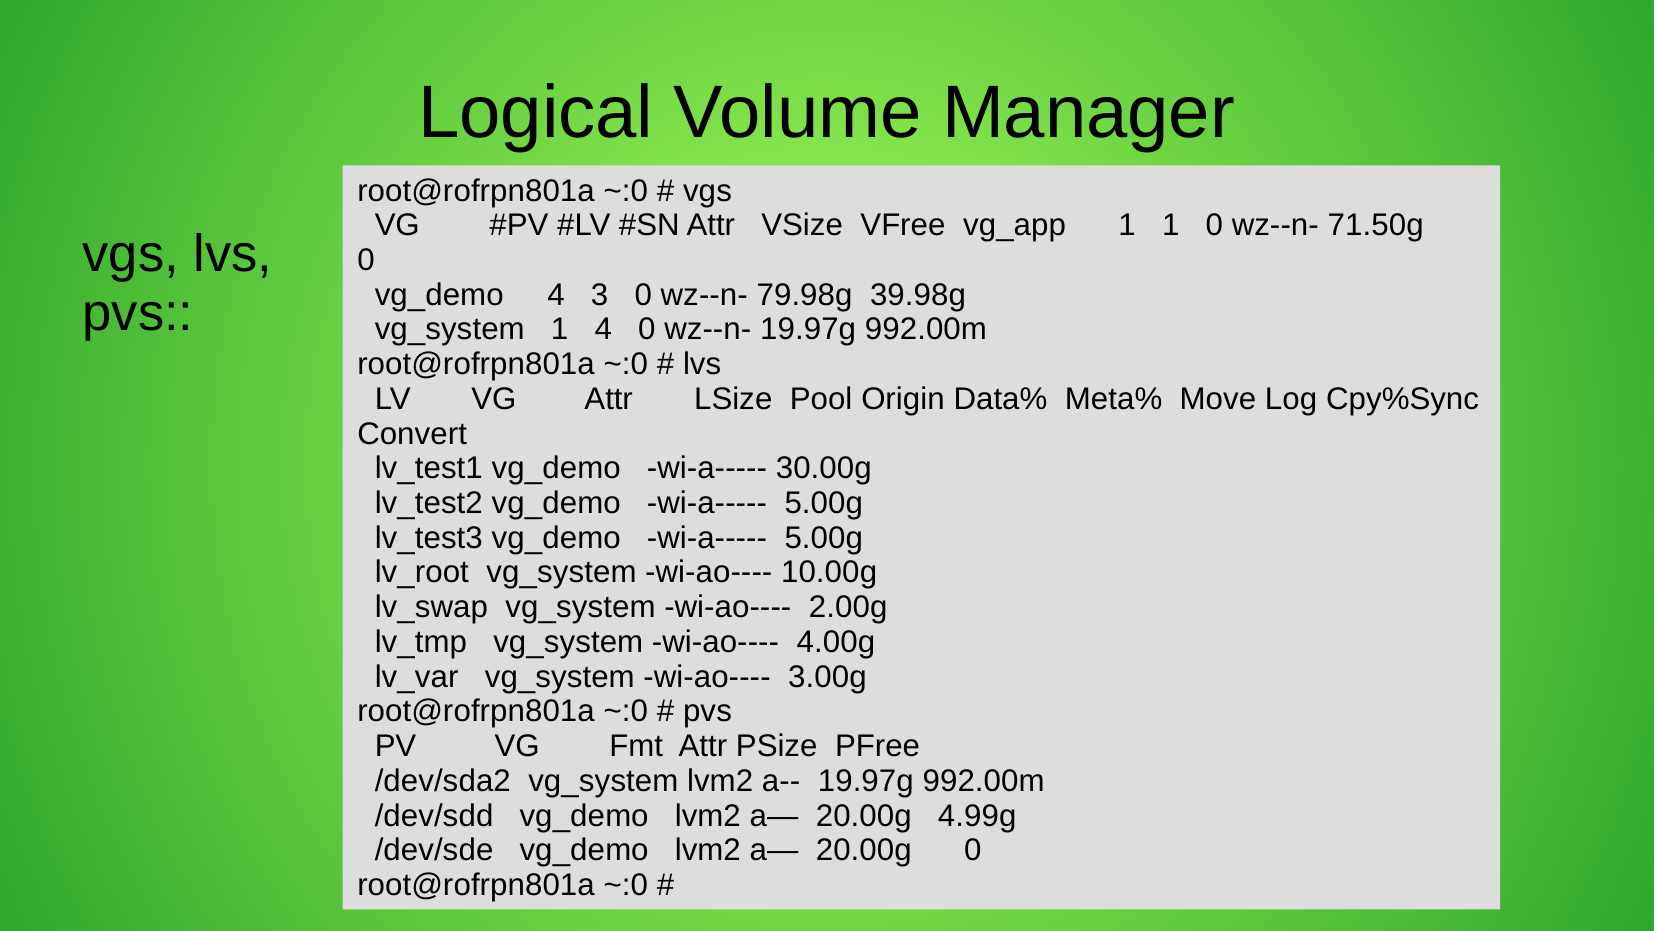

# Logical Volume Manager
root@rofrpn801a ~:0 # vgs
 VG #PV #LV #SN Attr VSize VFree vg_app 1 1 0 wz--n- 71.50g 0
 vg_demo 4 3 0 wz--n- 79.98g 39.98g
 vg_system 1 4 0 wz--n- 19.97g 992.00m
root@rofrpn801a ~:0 # lvs
 LV VG Attr LSize Pool Origin Data% Meta% Move Log Cpy%Sync Convert
 lv_test1 vg_demo -wi-a----- 30.00g
 lv_test2 vg_demo -wi-a----- 5.00g
 lv_test3 vg_demo -wi-a----- 5.00g
 lv_root vg_system -wi-ao---- 10.00g
 lv_swap vg_system -wi-ao---- 2.00g
 lv_tmp vg_system -wi-ao---- 4.00g
 lv_var vg_system -wi-ao---- 3.00g
root@rofrpn801a ~:0 # pvs
 PV VG Fmt Attr PSize PFree
 /dev/sda2 vg_system lvm2 a-- 19.97g 992.00m
 /dev/sdd vg_demo lvm2 a— 20.00g 4.99g
 /dev/sde vg_demo lvm2 a— 20.00g 0
root@rofrpn801a ~:0 #
vgs, lvs, pvs::